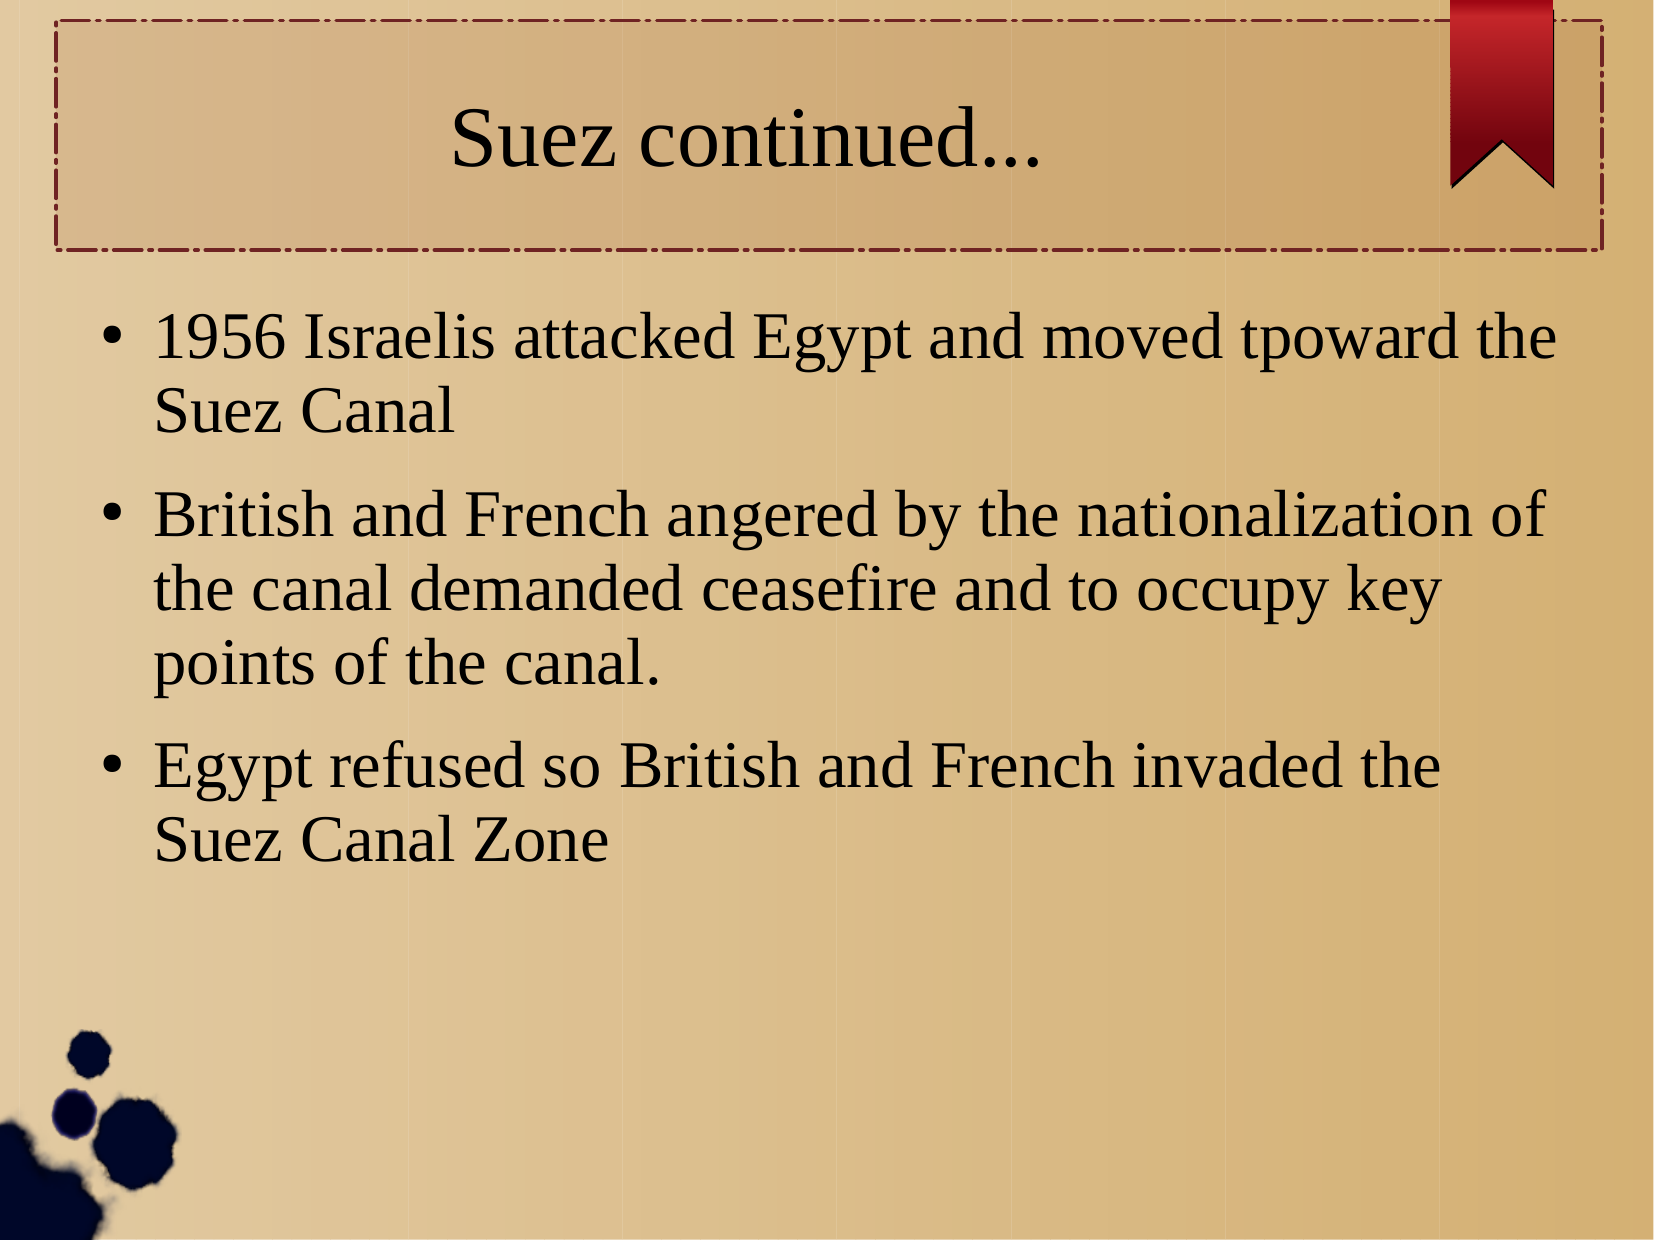

# Suez continued...
1956 Israelis attacked Egypt and moved tpoward the Suez Canal
British and French angered by the nationalization of the canal demanded ceasefire and to occupy key points of the canal.
Egypt refused so British and French invaded the Suez Canal Zone